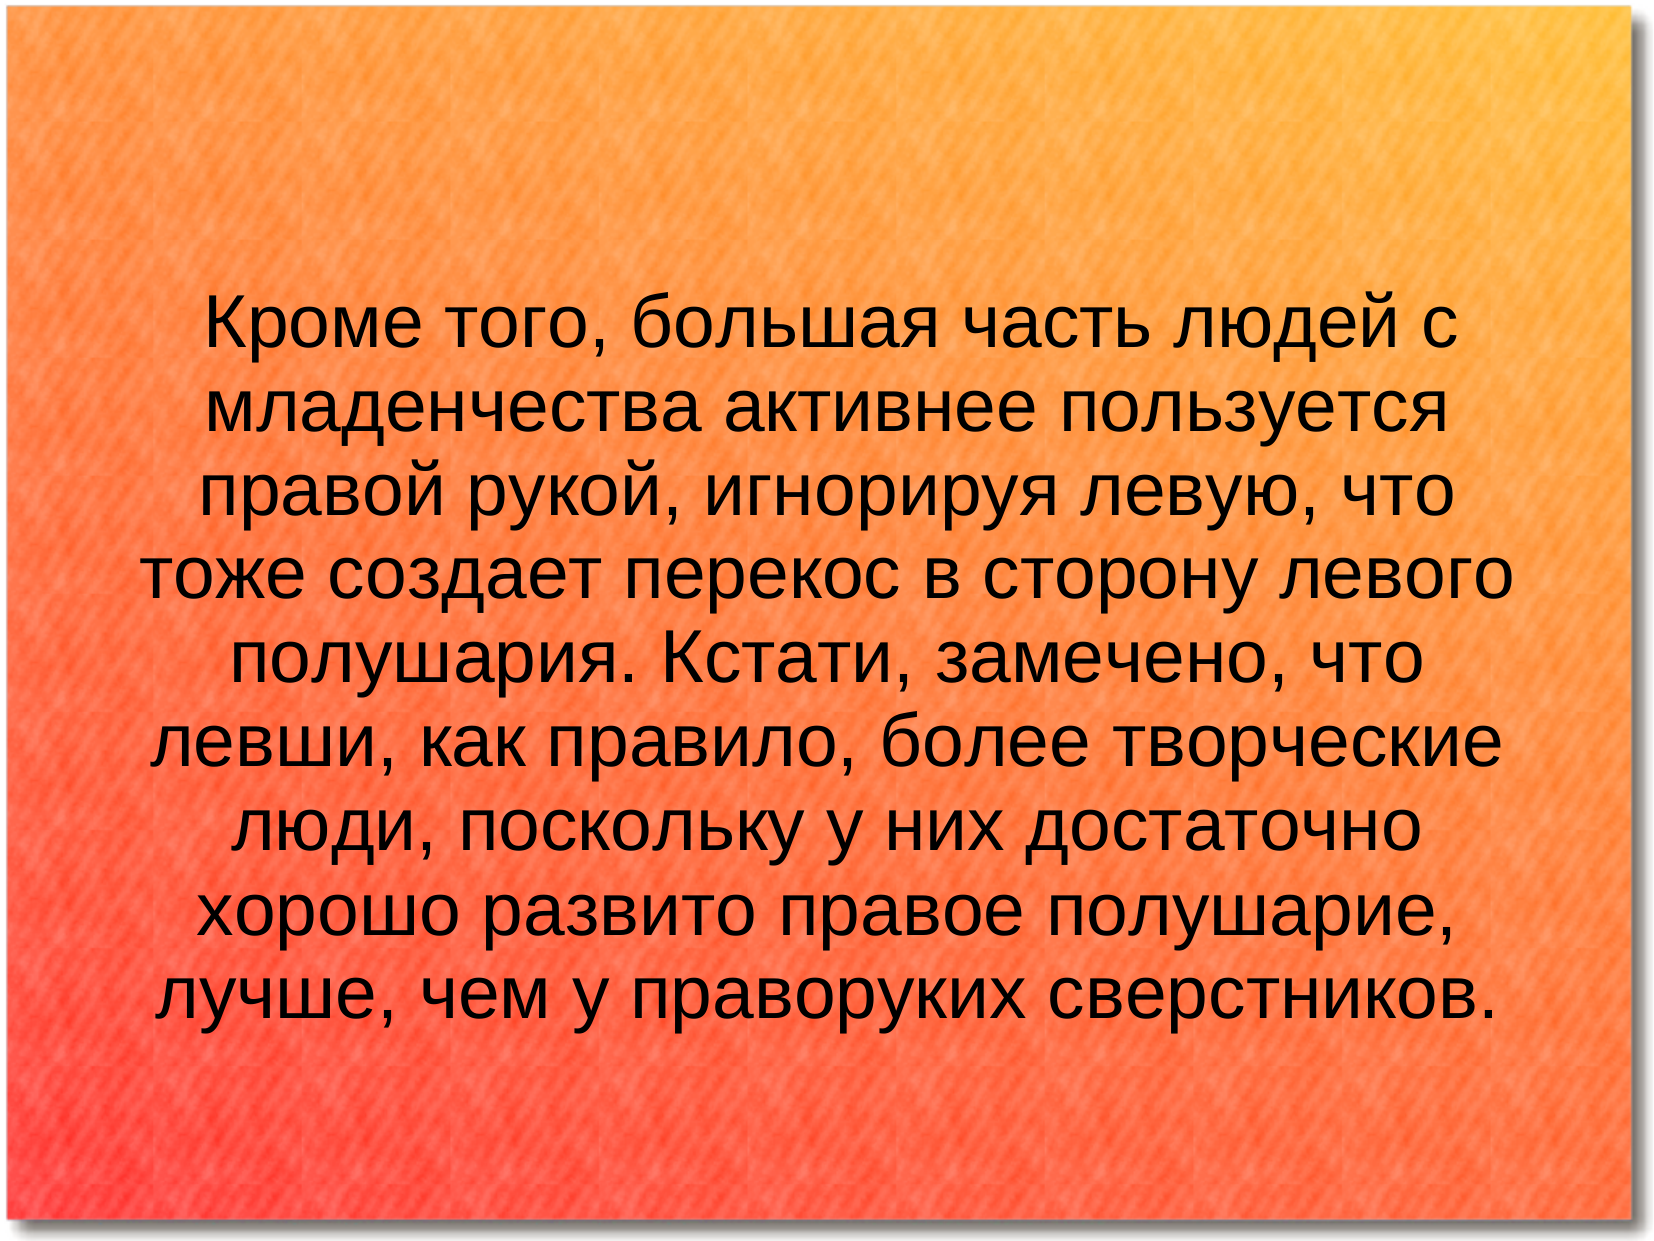

# Кроме того, большая часть людей с младенчества активнее пользуется правой рукой, игнорируя левую, что тоже создает перекос в сторону левого полушария. Кстати, замечено, что левши, как правило, более творческие люди, поскольку у них достаточно хорошо развито правое полушарие, лучше, чем у праворуких сверстников.